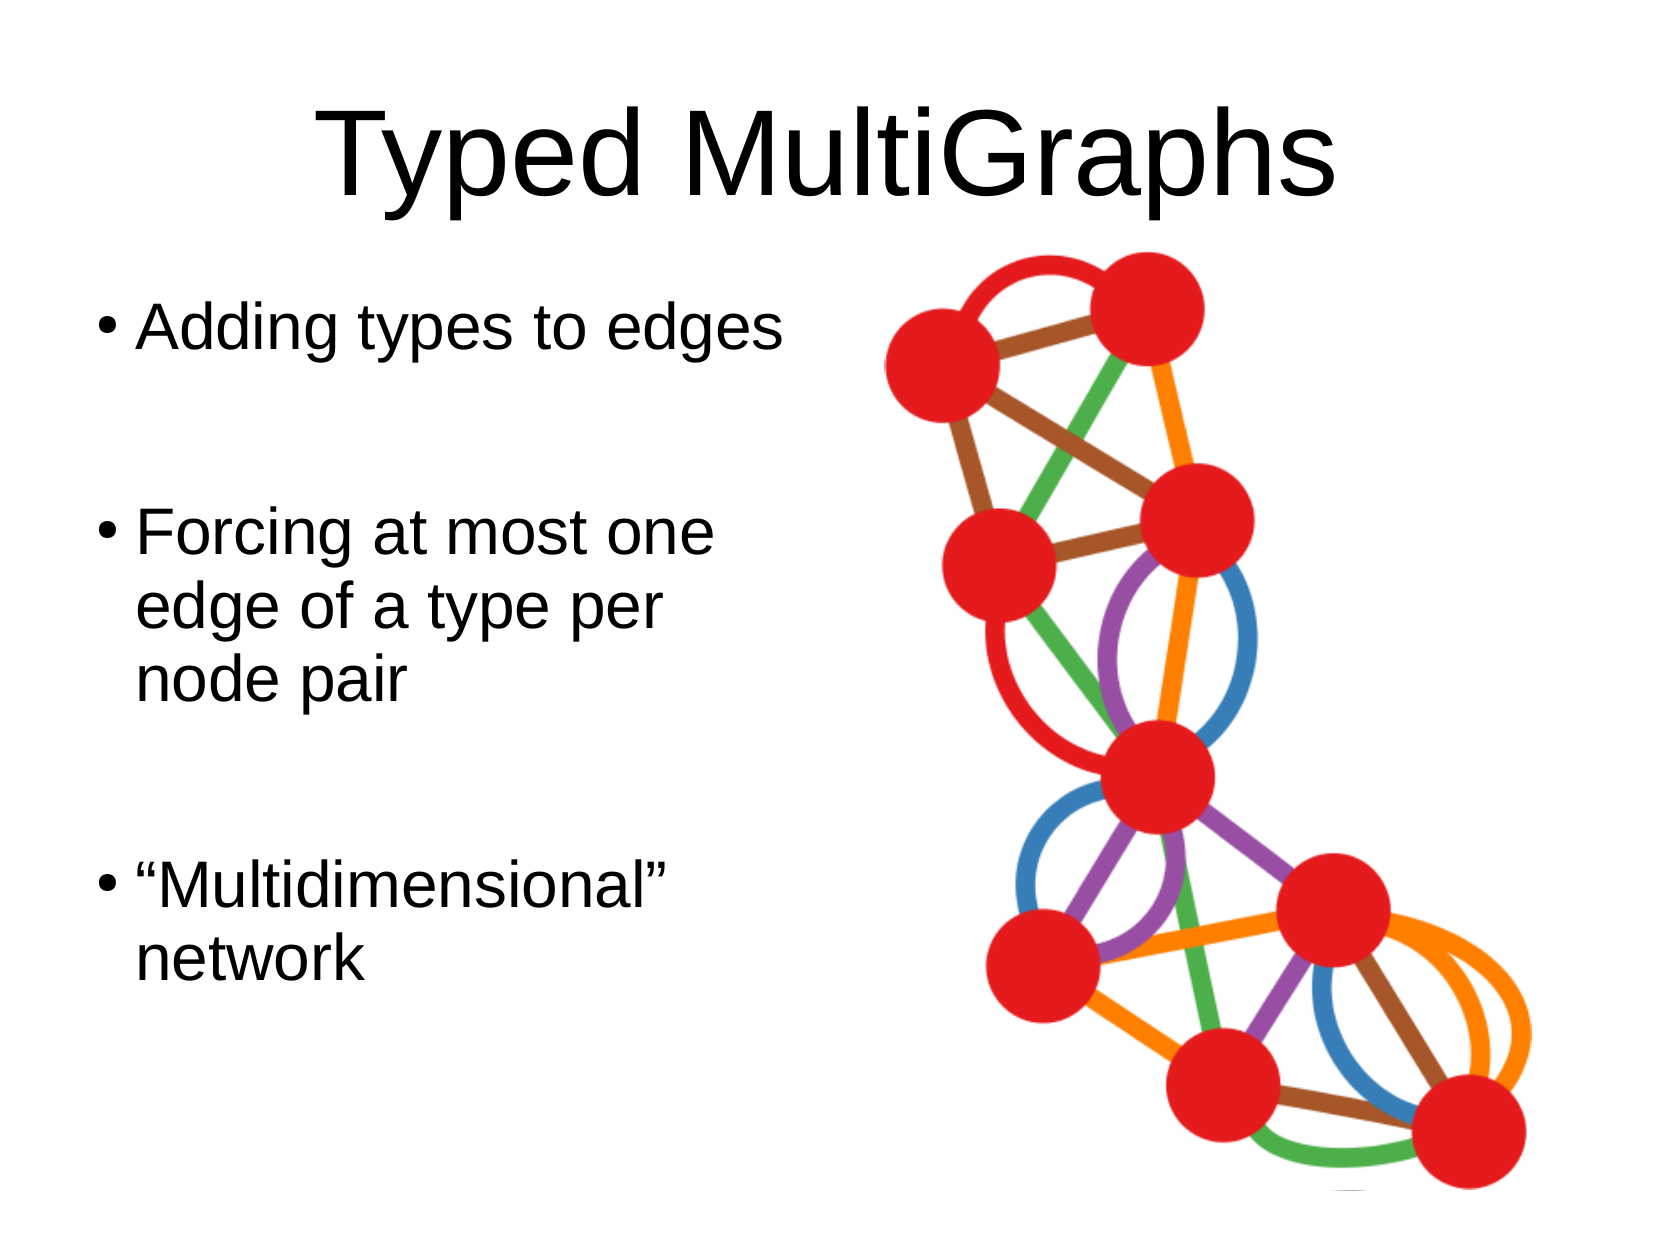

# Typed MultiGraphs
Adding types to edges
Forcing at most one edge of a type per node pair
“Multidimensional” network